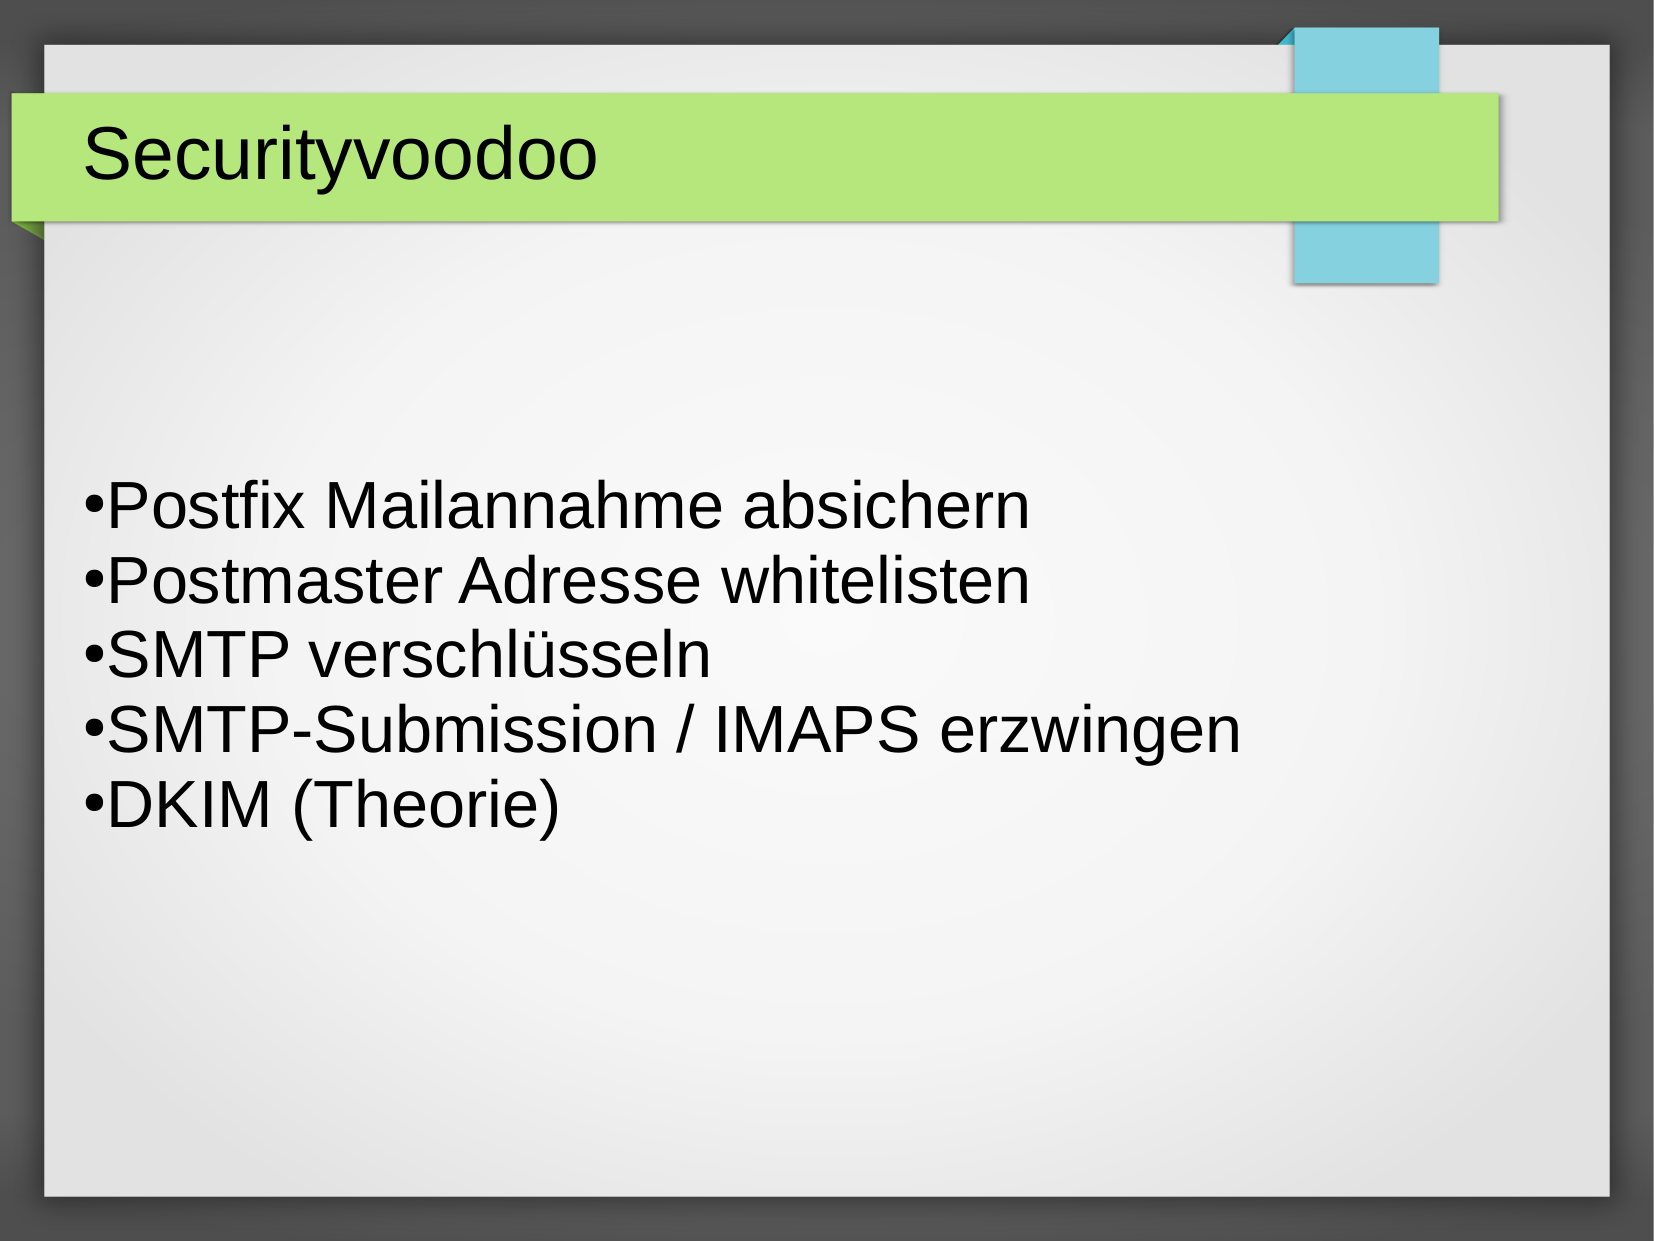

# Securityvoodoo
Postfix Mailannahme absichern
Postmaster Adresse whitelisten
SMTP verschlüsseln
SMTP-Submission / IMAPS erzwingen
DKIM (Theorie)